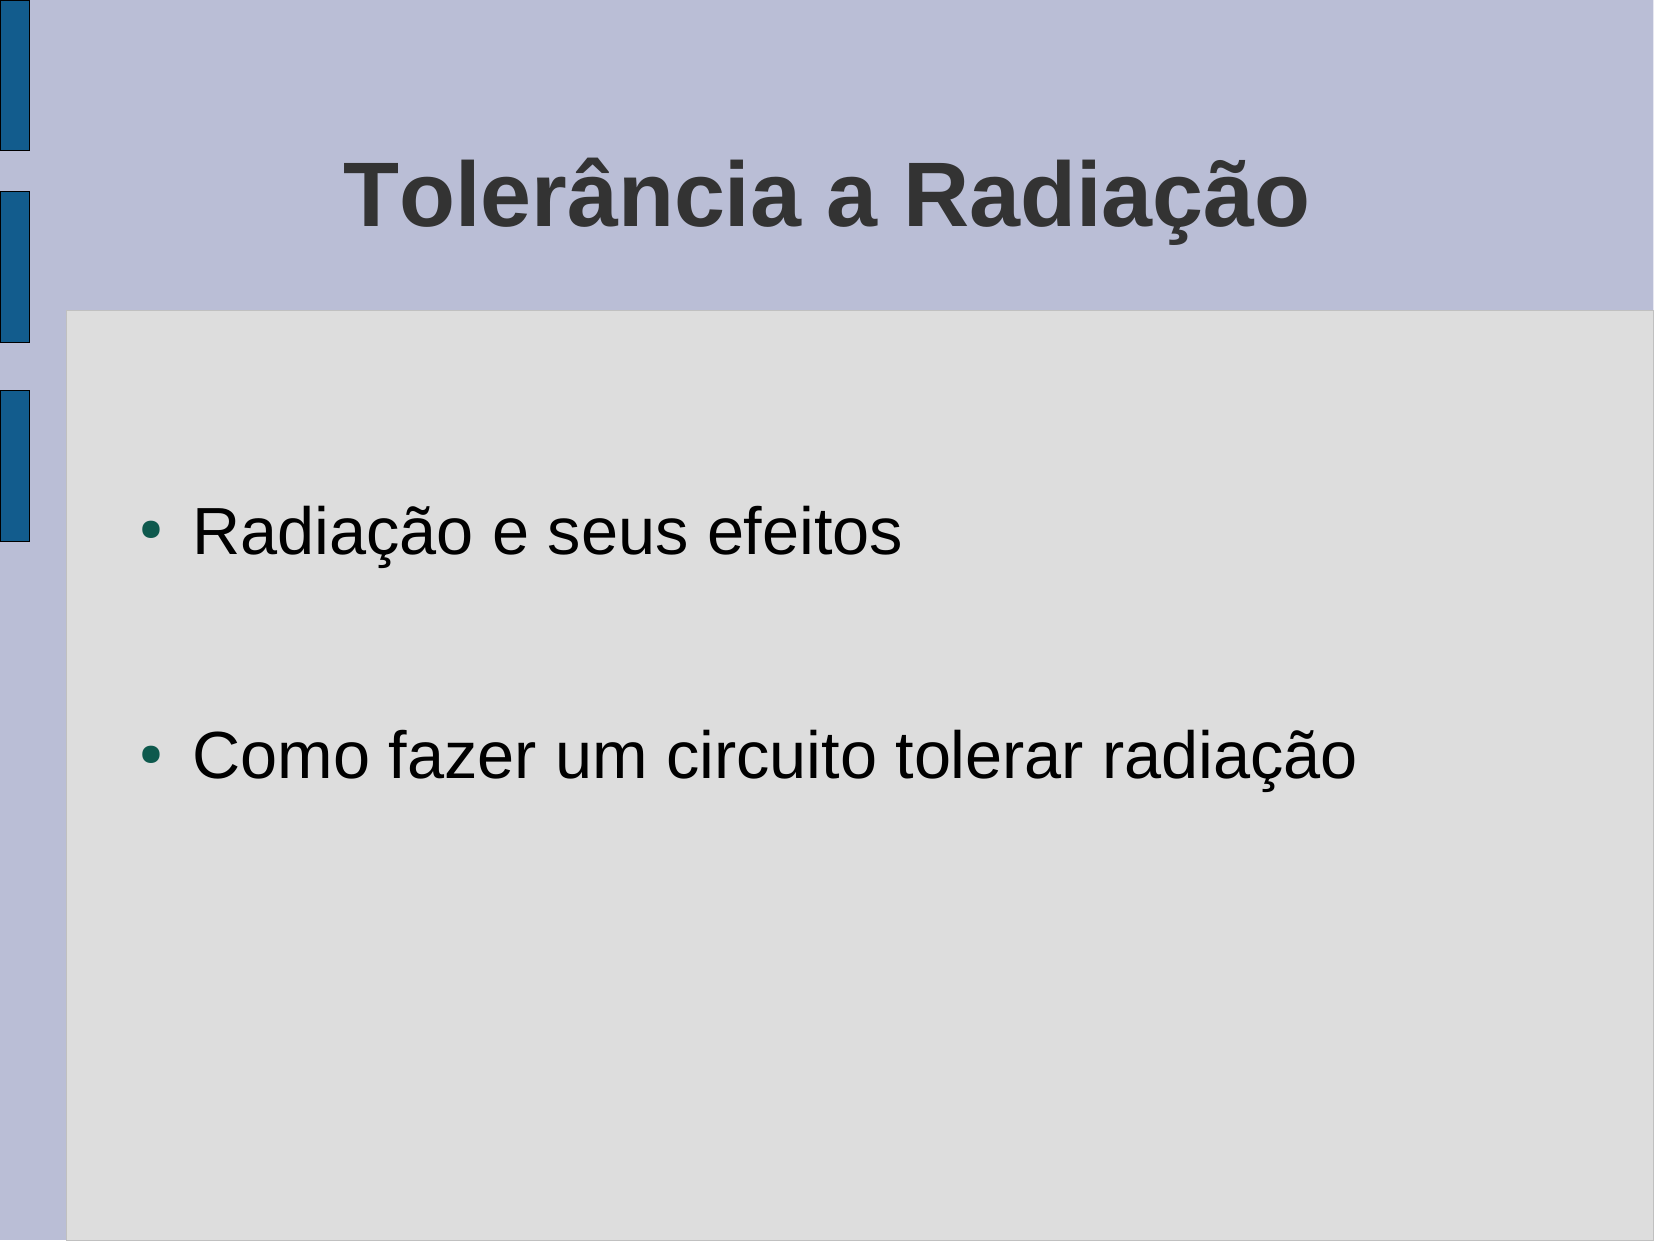

# Tolerância a Radiação
Radiação e seus efeitos
Como fazer um circuito tolerar radiação